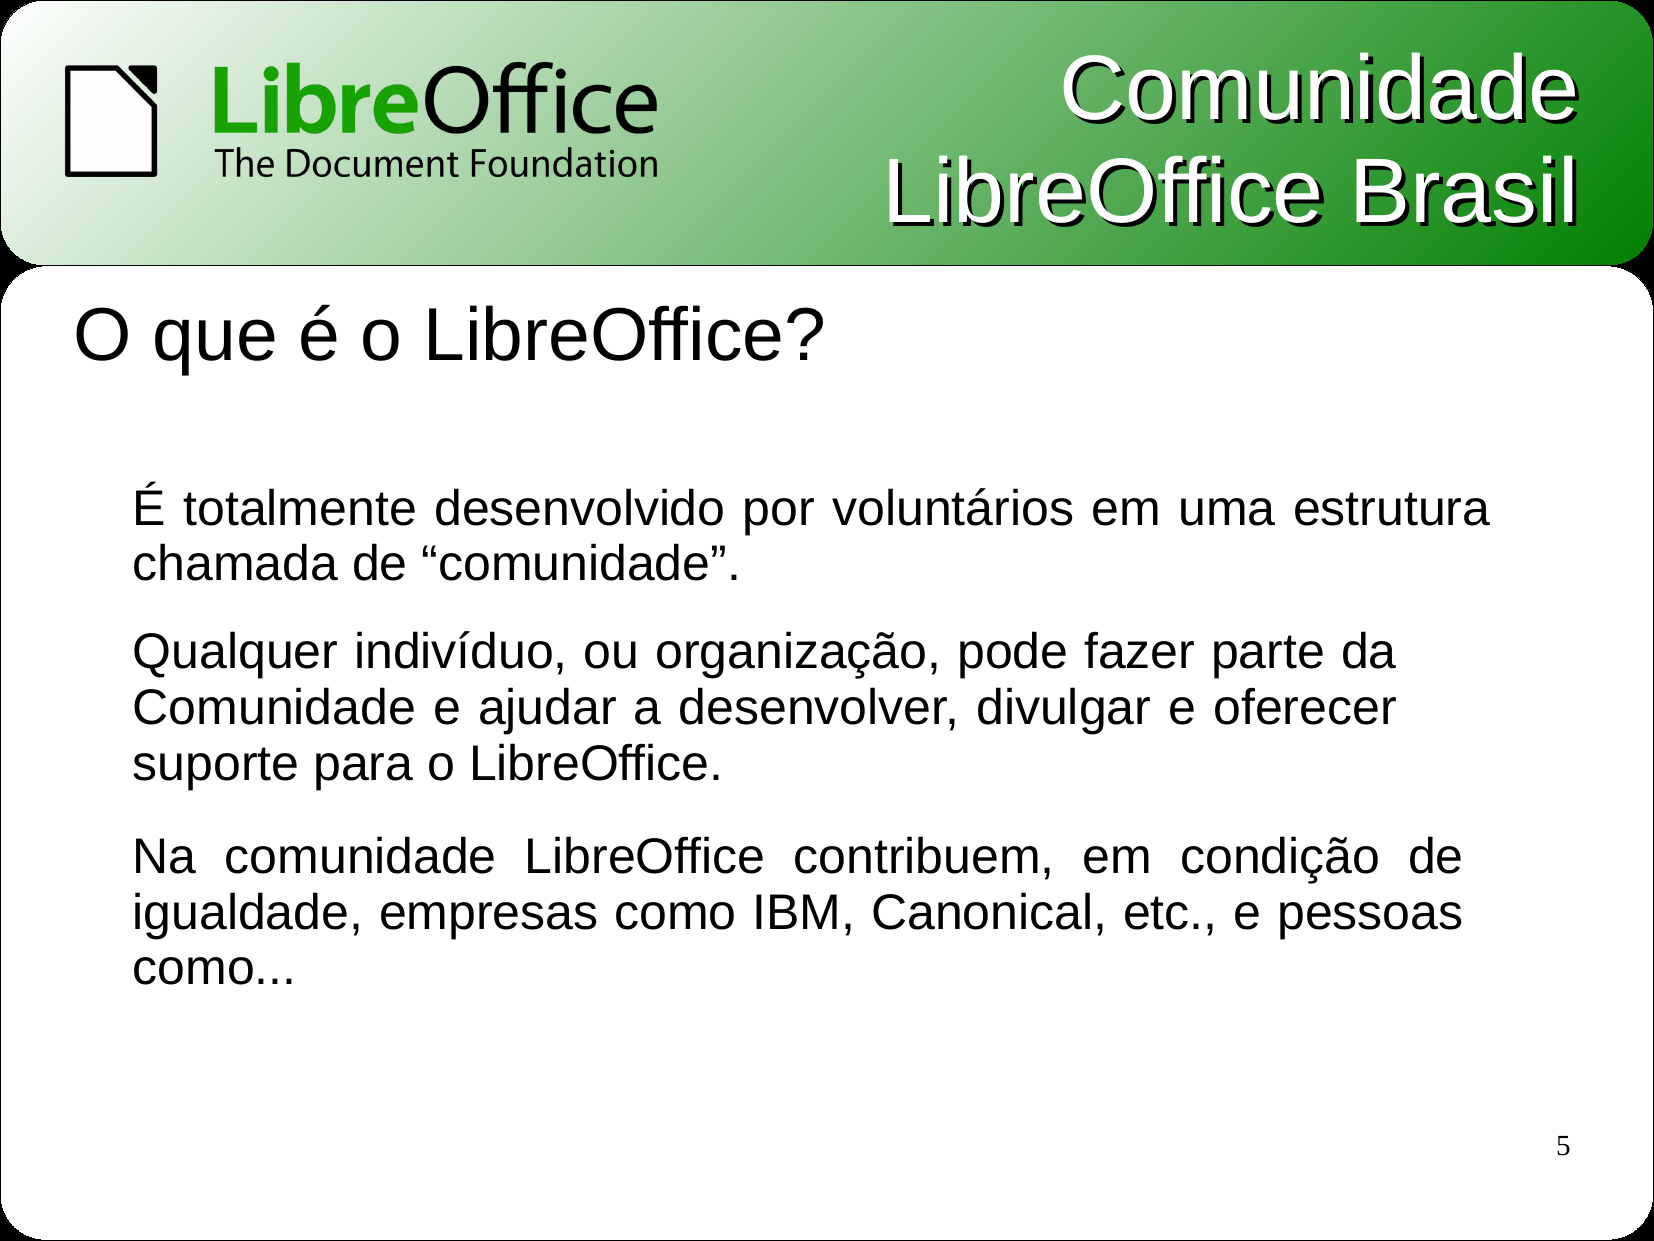

Comunidade LibreOffice Brasil
O que é o LibreOffice?
É totalmente desenvolvido por voluntários em uma estrutura chamada de “comunidade”.
Qualquer indivíduo, ou organização, pode fazer parte da Comunidade e ajudar a desenvolver, divulgar e oferecer suporte para o LibreOffice.
Na comunidade LibreOffice contribuem, em condição de igualdade, empresas como IBM, Canonical, etc., e pessoas como...
5